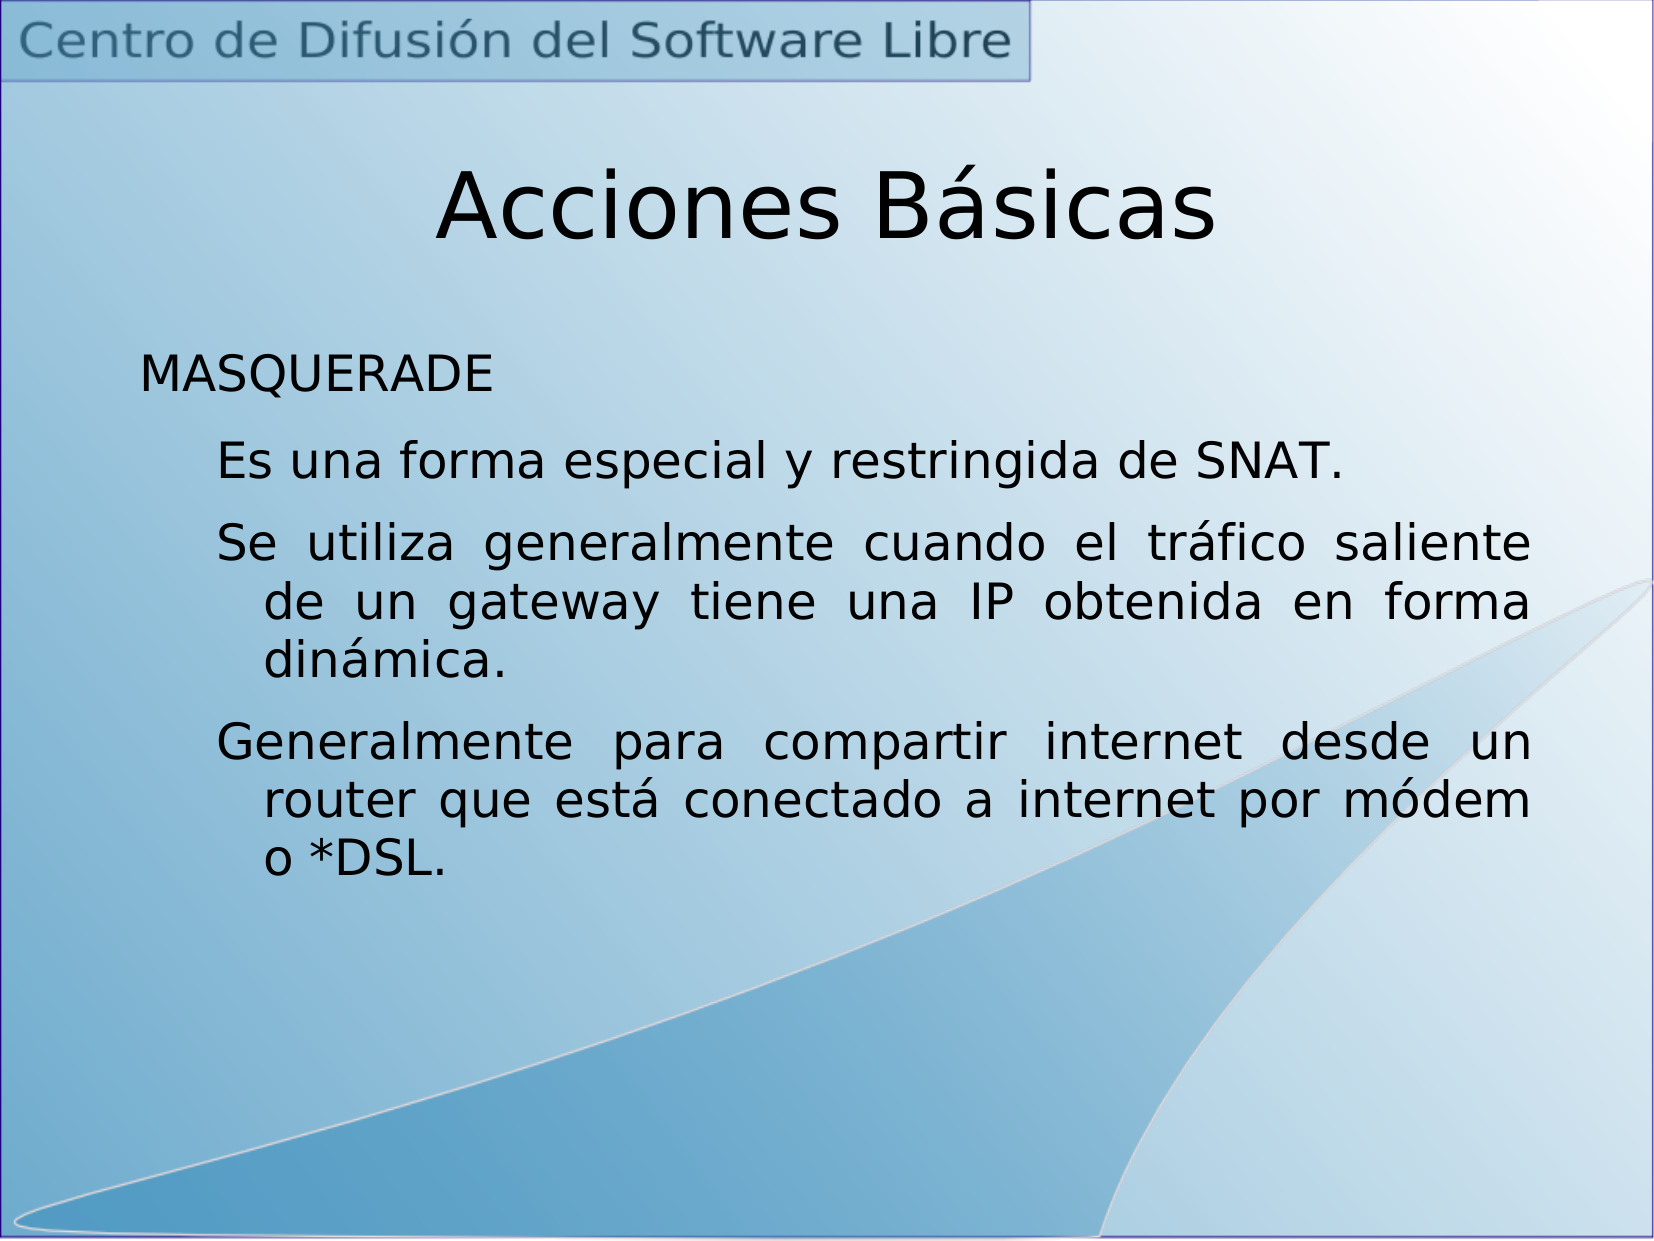

# Acciones Básicas
MASQUERADE
Es una forma especial y restringida de SNAT.
Se utiliza generalmente cuando el tráfico saliente de un gateway tiene una IP obtenida en forma dinámica.
Generalmente para compartir internet desde un router que está conectado a internet por módem o *DSL.